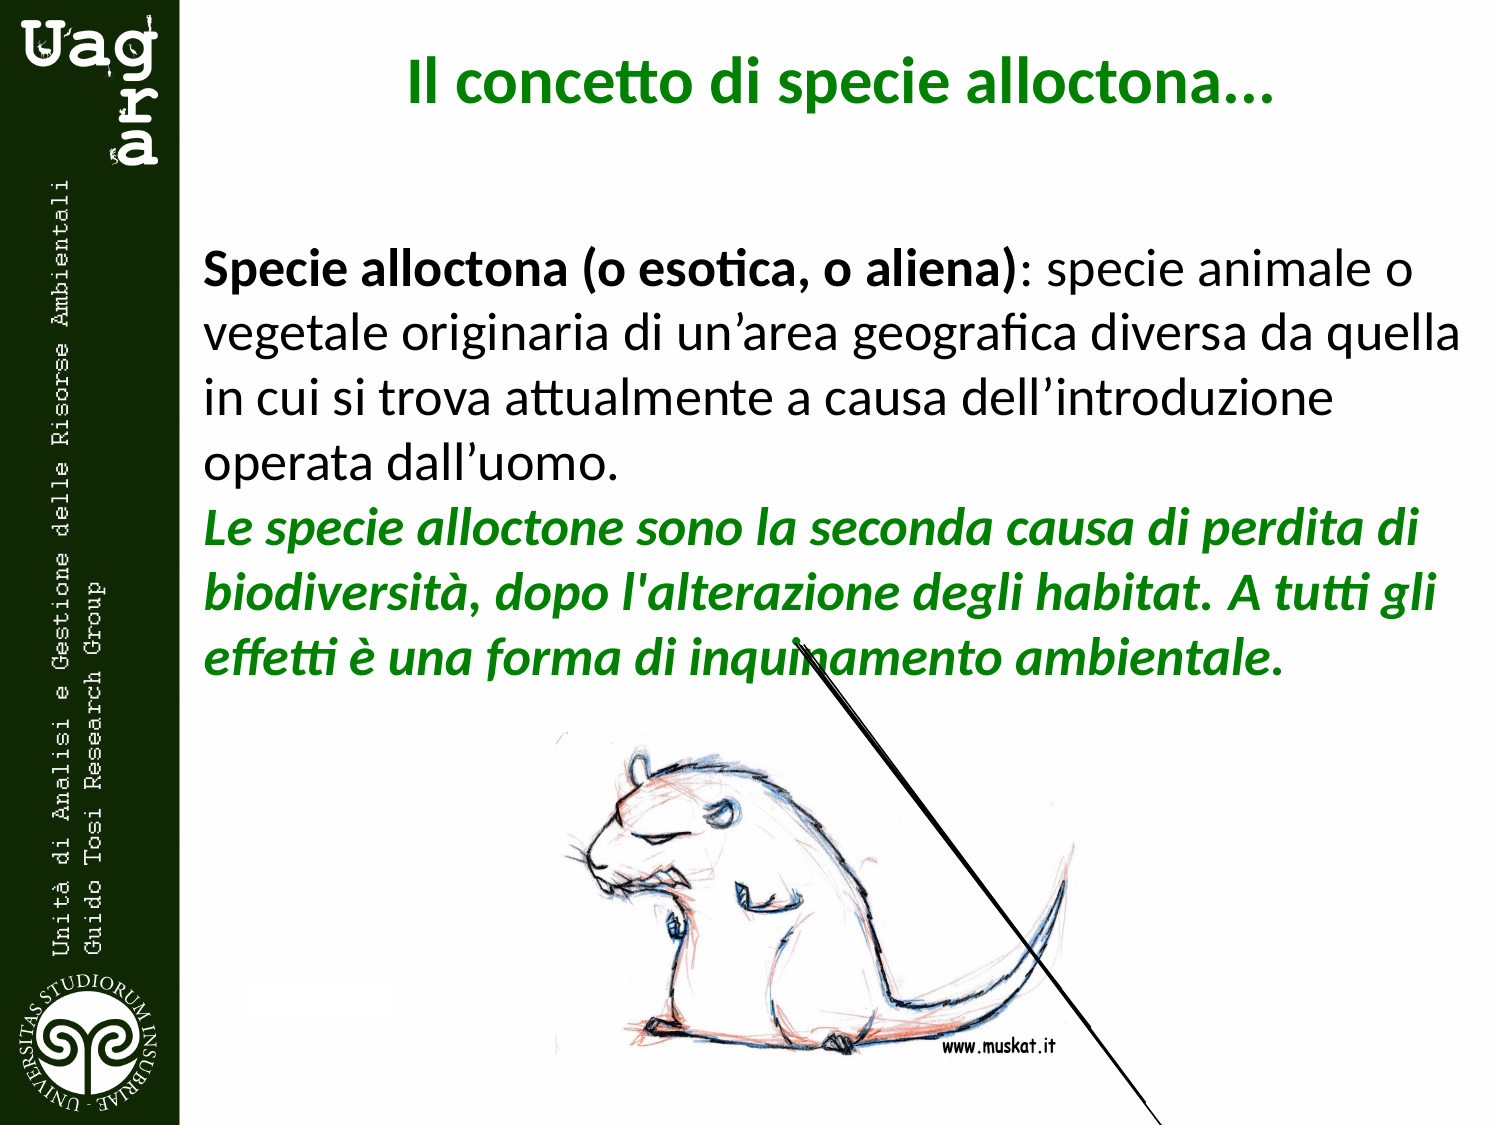

Il concetto di specie alloctona...
Specie alloctona (o esotica, o aliena): specie animale o vegetale originaria di un’area geografica diversa da quella in cui si trova attualmente a causa dell’introduzione operata dall’uomo.
Le specie alloctone sono la seconda causa di perdita di biodiversità, dopo l'alterazione degli habitat. A tutti gli effetti è una forma di inquinamento ambientale.